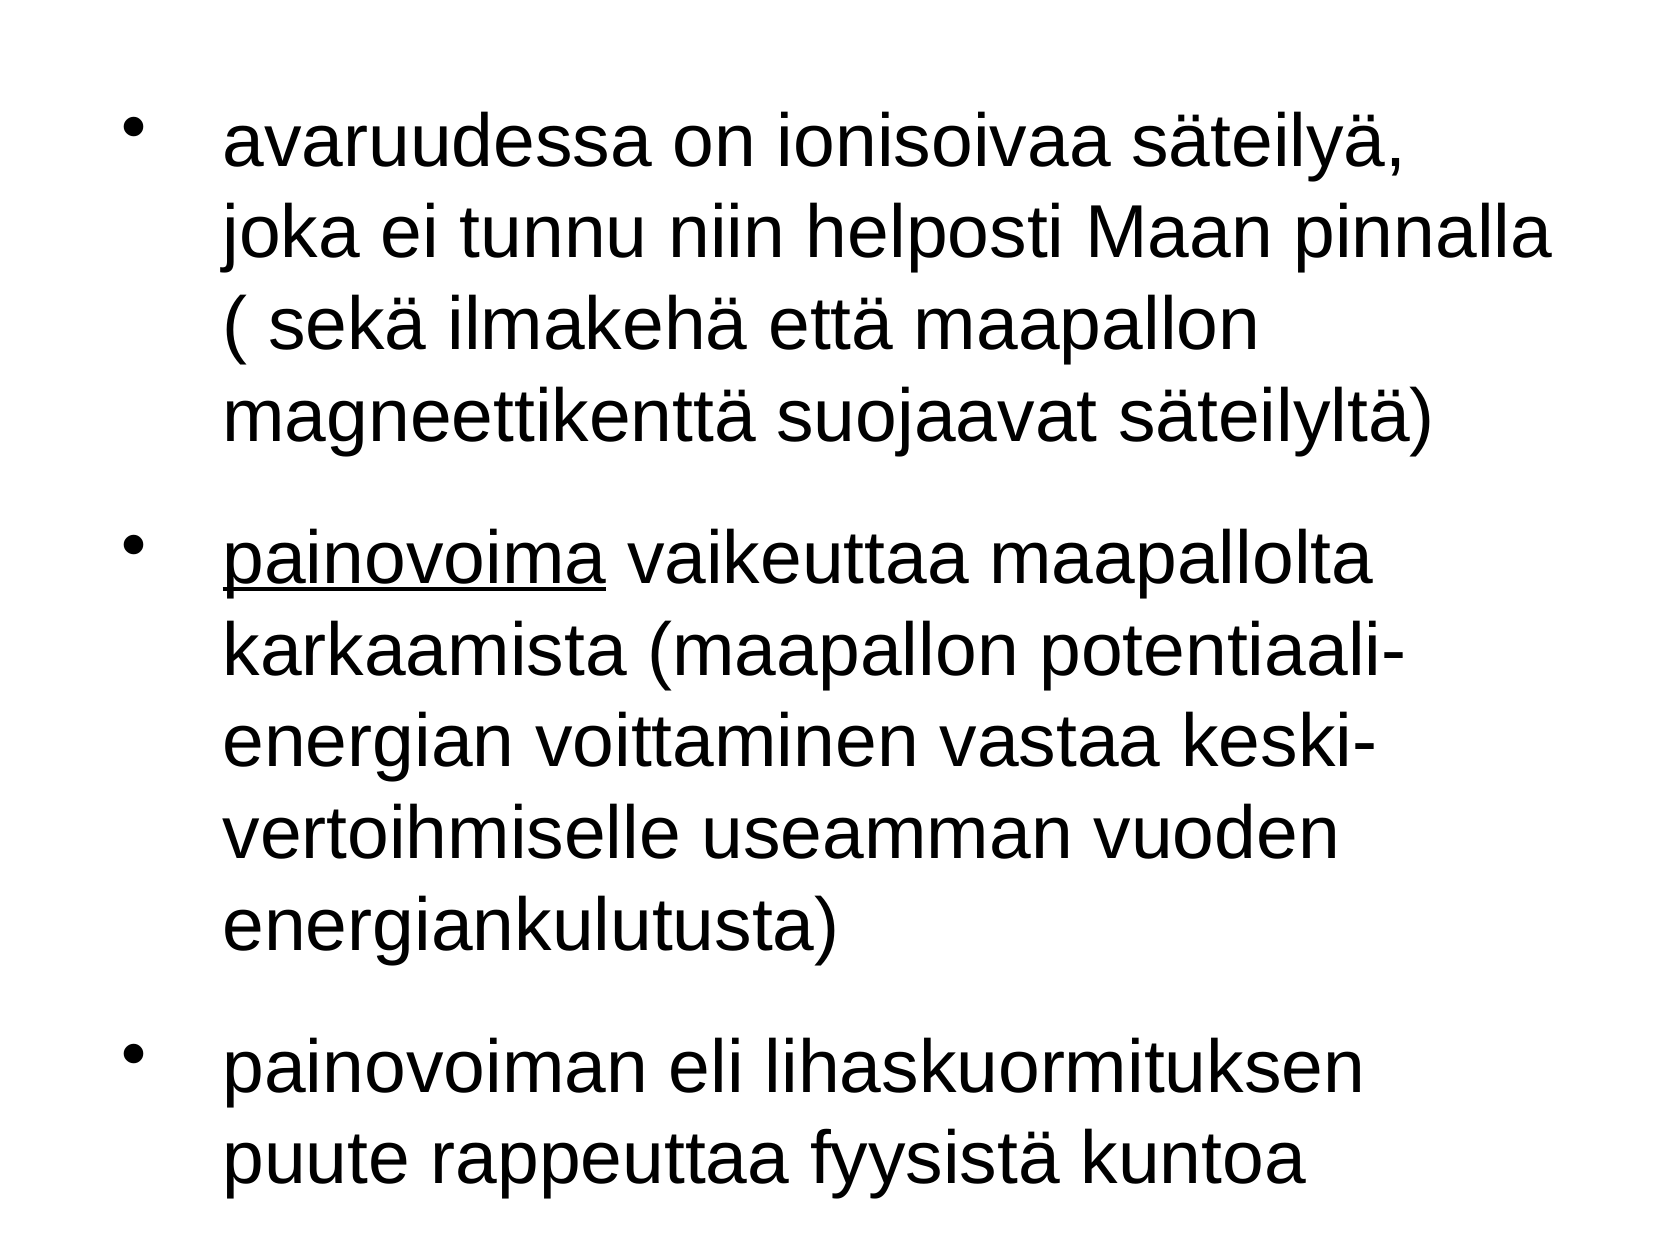

avaruudessa on ionisoivaa säteilyä, joka ei tunnu niin helposti Maan pinnalla ( sekä ilmakehä että maapallon magneettikenttä suojaavat säteilyltä)
painovoima vaikeuttaa maapallolta
karkaamista (maapallon potentiaali-energian voittaminen vastaa keski-vertoihmiselle useamman vuoden energiankulutusta)
painovoiman eli lihaskuormituksen puute rappeuttaa fyysistä kuntoa